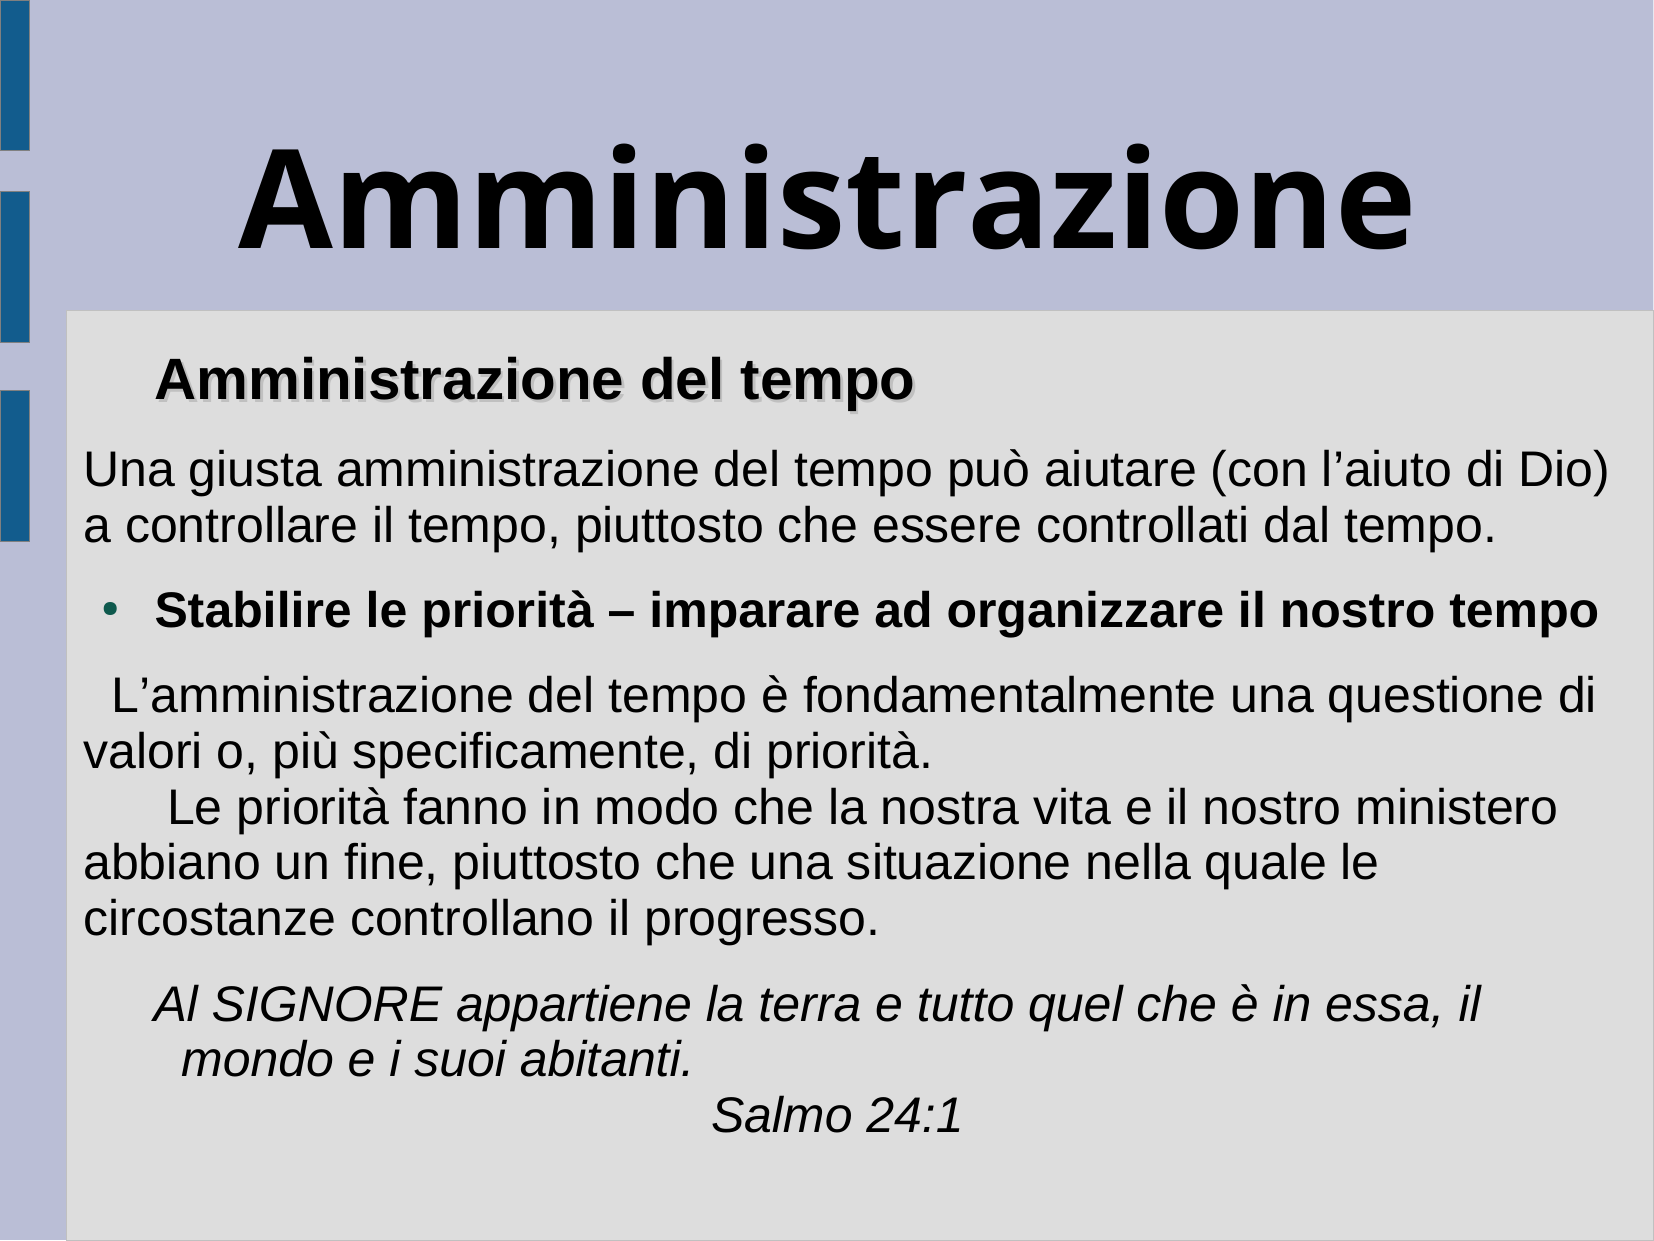

# Amministrazione
Amministrazione del tempo
Una giusta amministrazione del tempo può aiutare (con l’aiuto di Dio) a controllare il tempo, piuttosto che essere controllati dal tempo.
Stabilire le priorità – imparare ad organizzare il nostro tempo
 L’amministrazione del tempo è fondamentalmente una questione di valori o, più specificamente, di priorità. Le priorità fanno in modo che la nostra vita e il nostro ministero abbiano un fine, piuttosto che una situazione nella quale le circostanze controllano il progresso.
 Al SIGNORE appartiene la terra e tutto quel che è in essa, il mondo e i suoi abitanti. Salmo 24:1